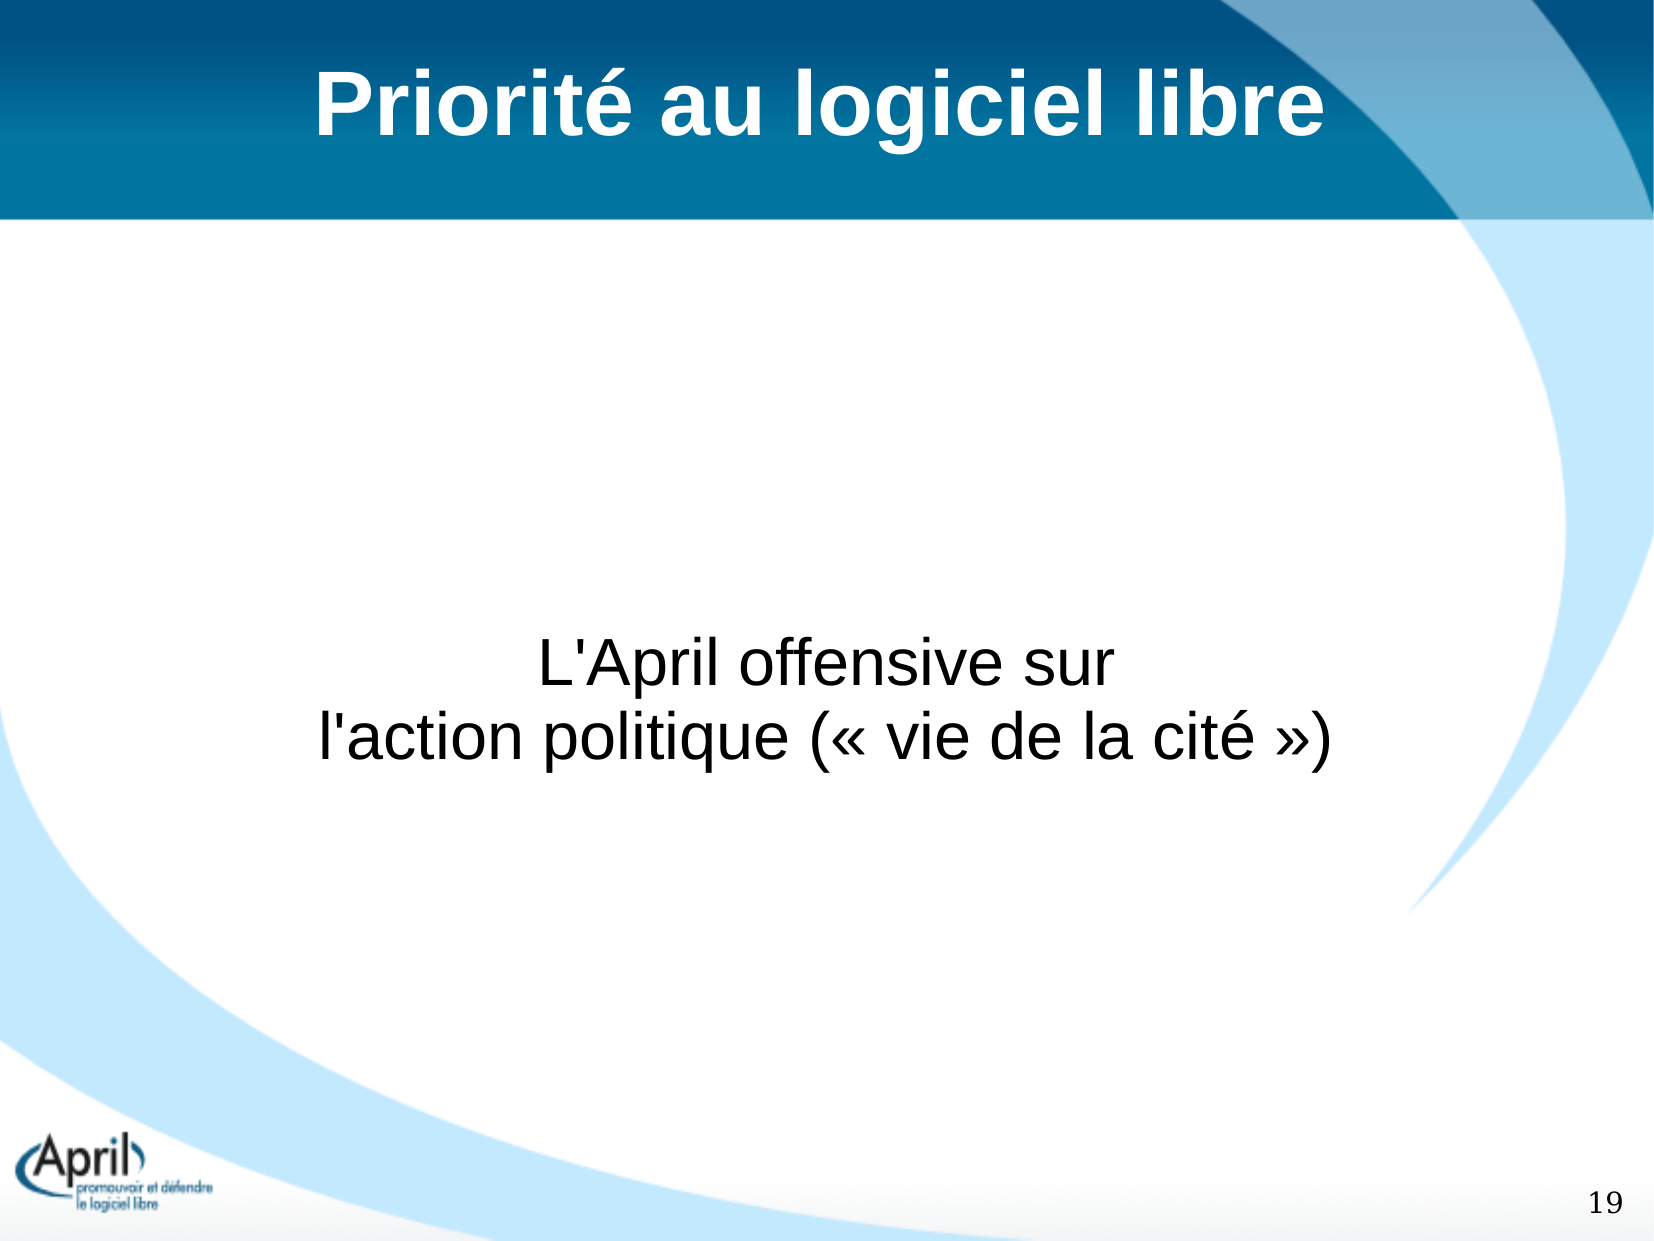

Priorité au logiciel libre
# L'April offensive sur
l'action politique (« vie de la cité »)
19